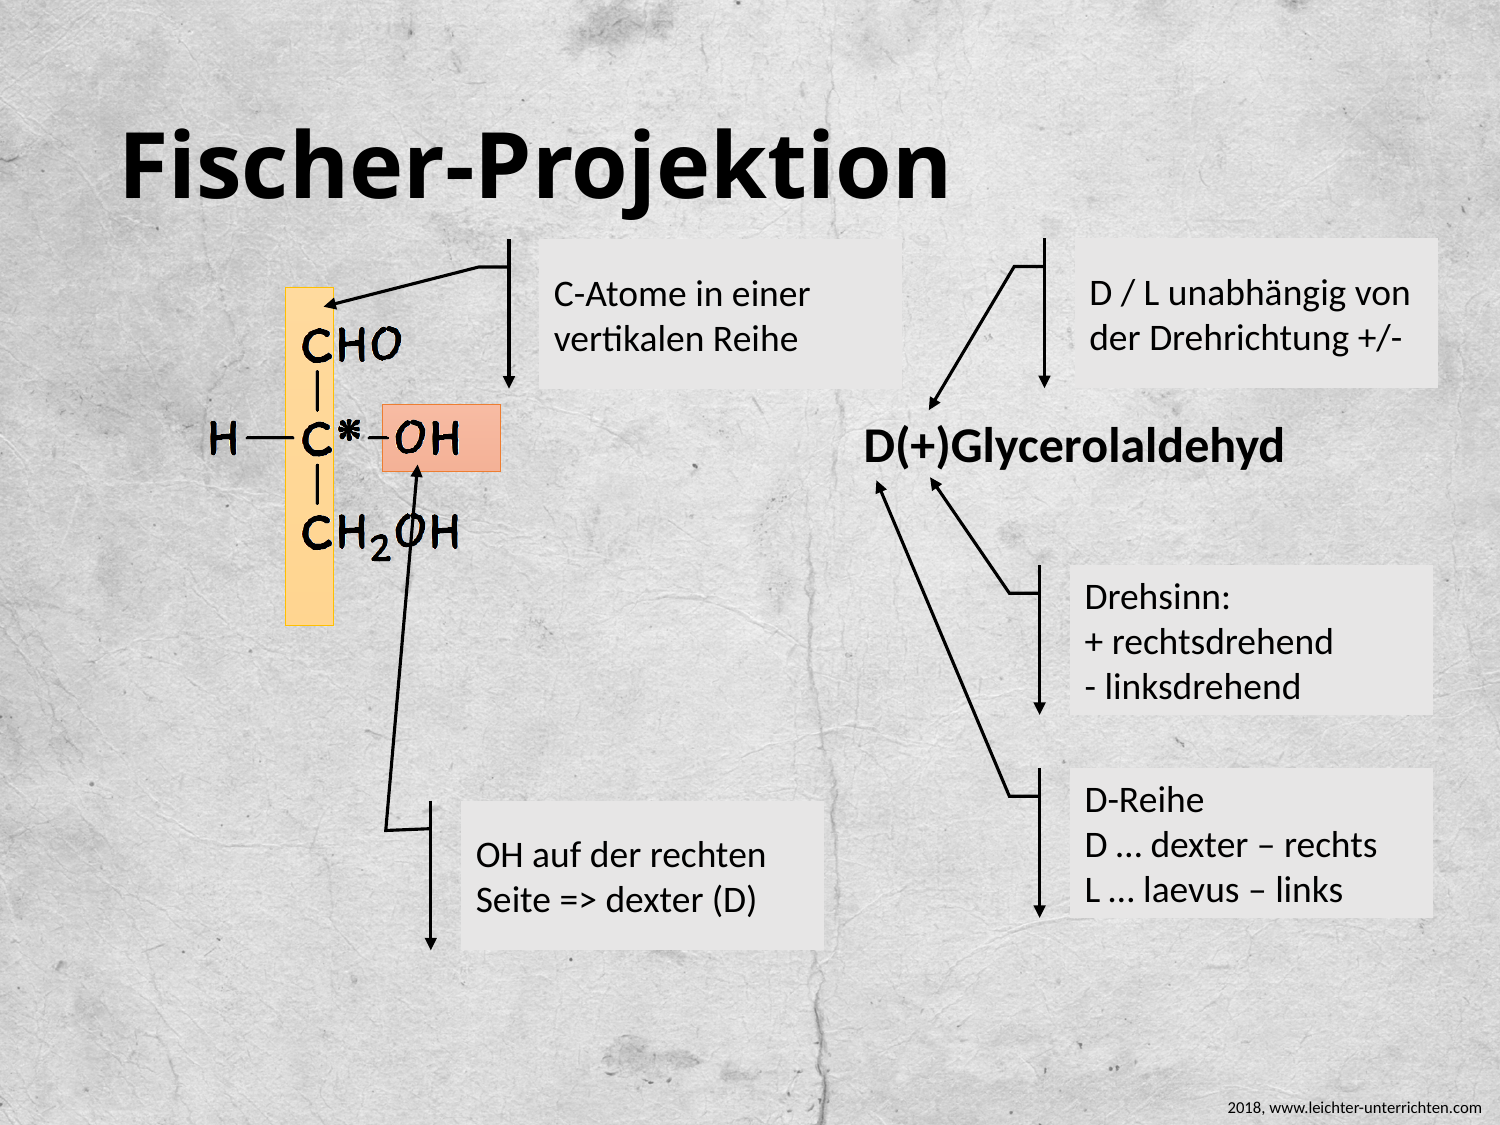

# Fischer-Projektion
D / L unabhängig von der Drehrichtung +/-
C-Atome in einer vertikalen Reihe
D(+)Glycerolaldehyd
Drehsinn:
+ rechtsdrehend
- linksdrehend
D-Reihe
D … dexter – rechts
L … laevus – links
OH auf der rechten Seite => dexter (D)